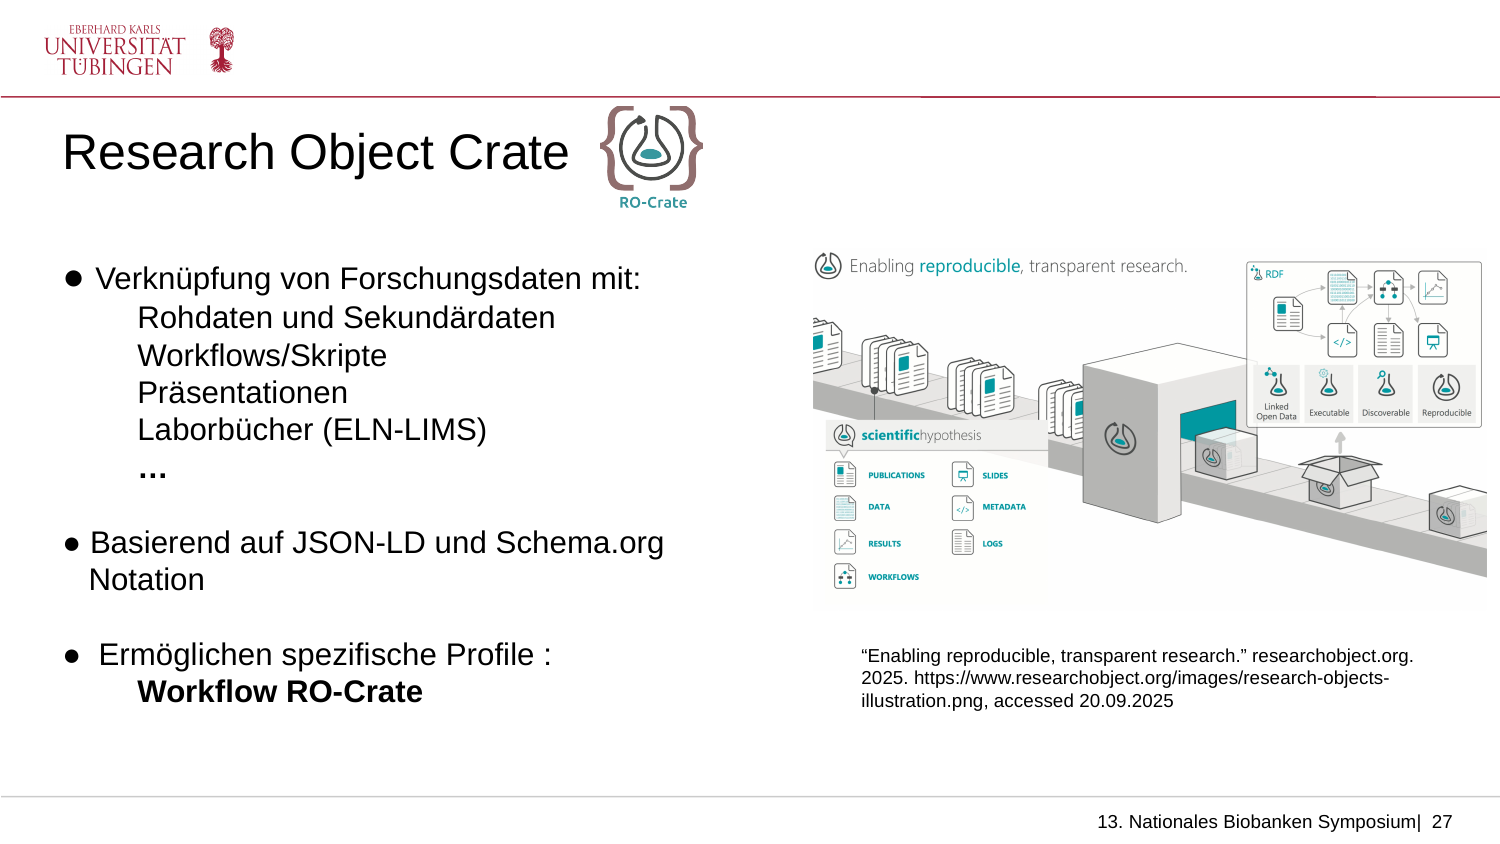

Research Object Crate
# ● Verknüpfung von Forschungsdaten mit:
Rohdaten und Sekundärdaten
Workflows/Skripte
Präsentationen
Laborbücher (ELN-LIMS)
…
● Basierend auf JSON-LD und Schema.org
 Notation
● Ermöglichen spezifische Profile :
 	Workflow RO-Crate
“Enabling reproducible, transparent research.” researchobject.org. 2025. https://www.researchobject.org/images/research-objects-illustration.png, accessed 20.09.2025